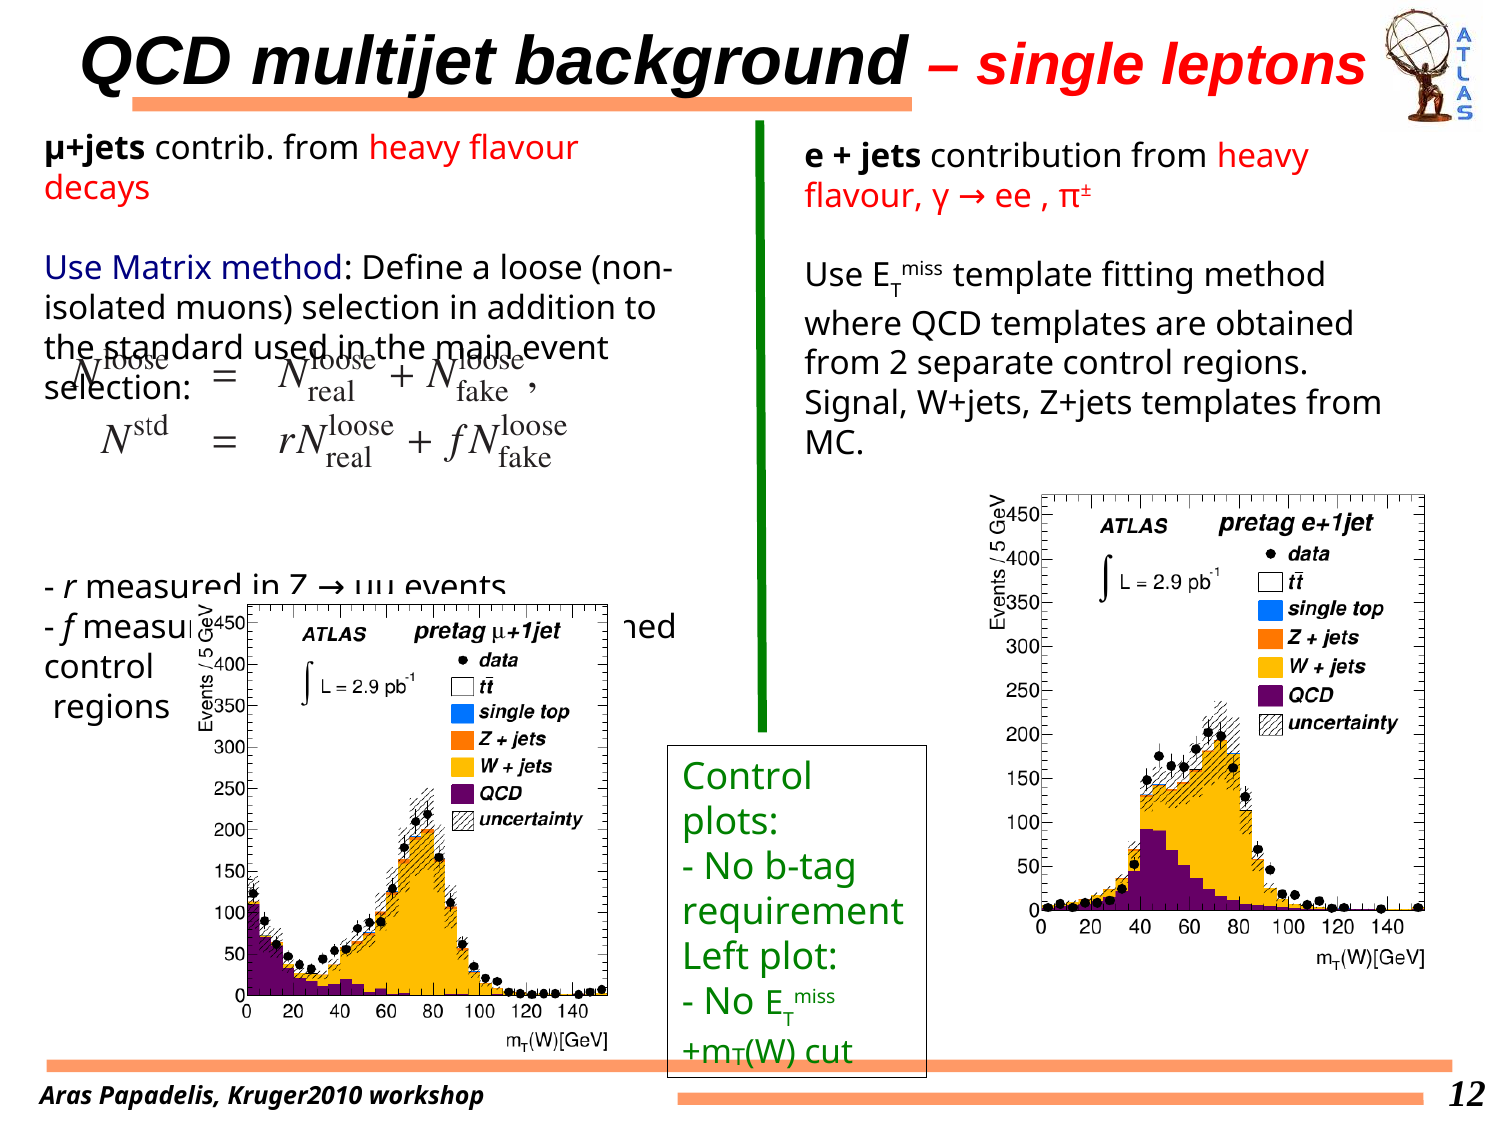

# QCD multijet background – single leptons
μ+jets contrib. from heavy flavour decays
Use Matrix method: Define a loose (non-isolated muons) selection in addition to the standard used in the main event selection:
- r measured in Z → μμ events
- f measured in 2 separate QCD enriched control
 regions
e + jets contribution from heavy flavour, γ → ee , π±
Use ETmiss template fitting method where QCD templates are obtained from 2 separate control regions. Signal, W+jets, Z+jets templates from MC.
Control plots:
- No b-tag requirement
Left plot:
- No ETmiss +mT(W) cut